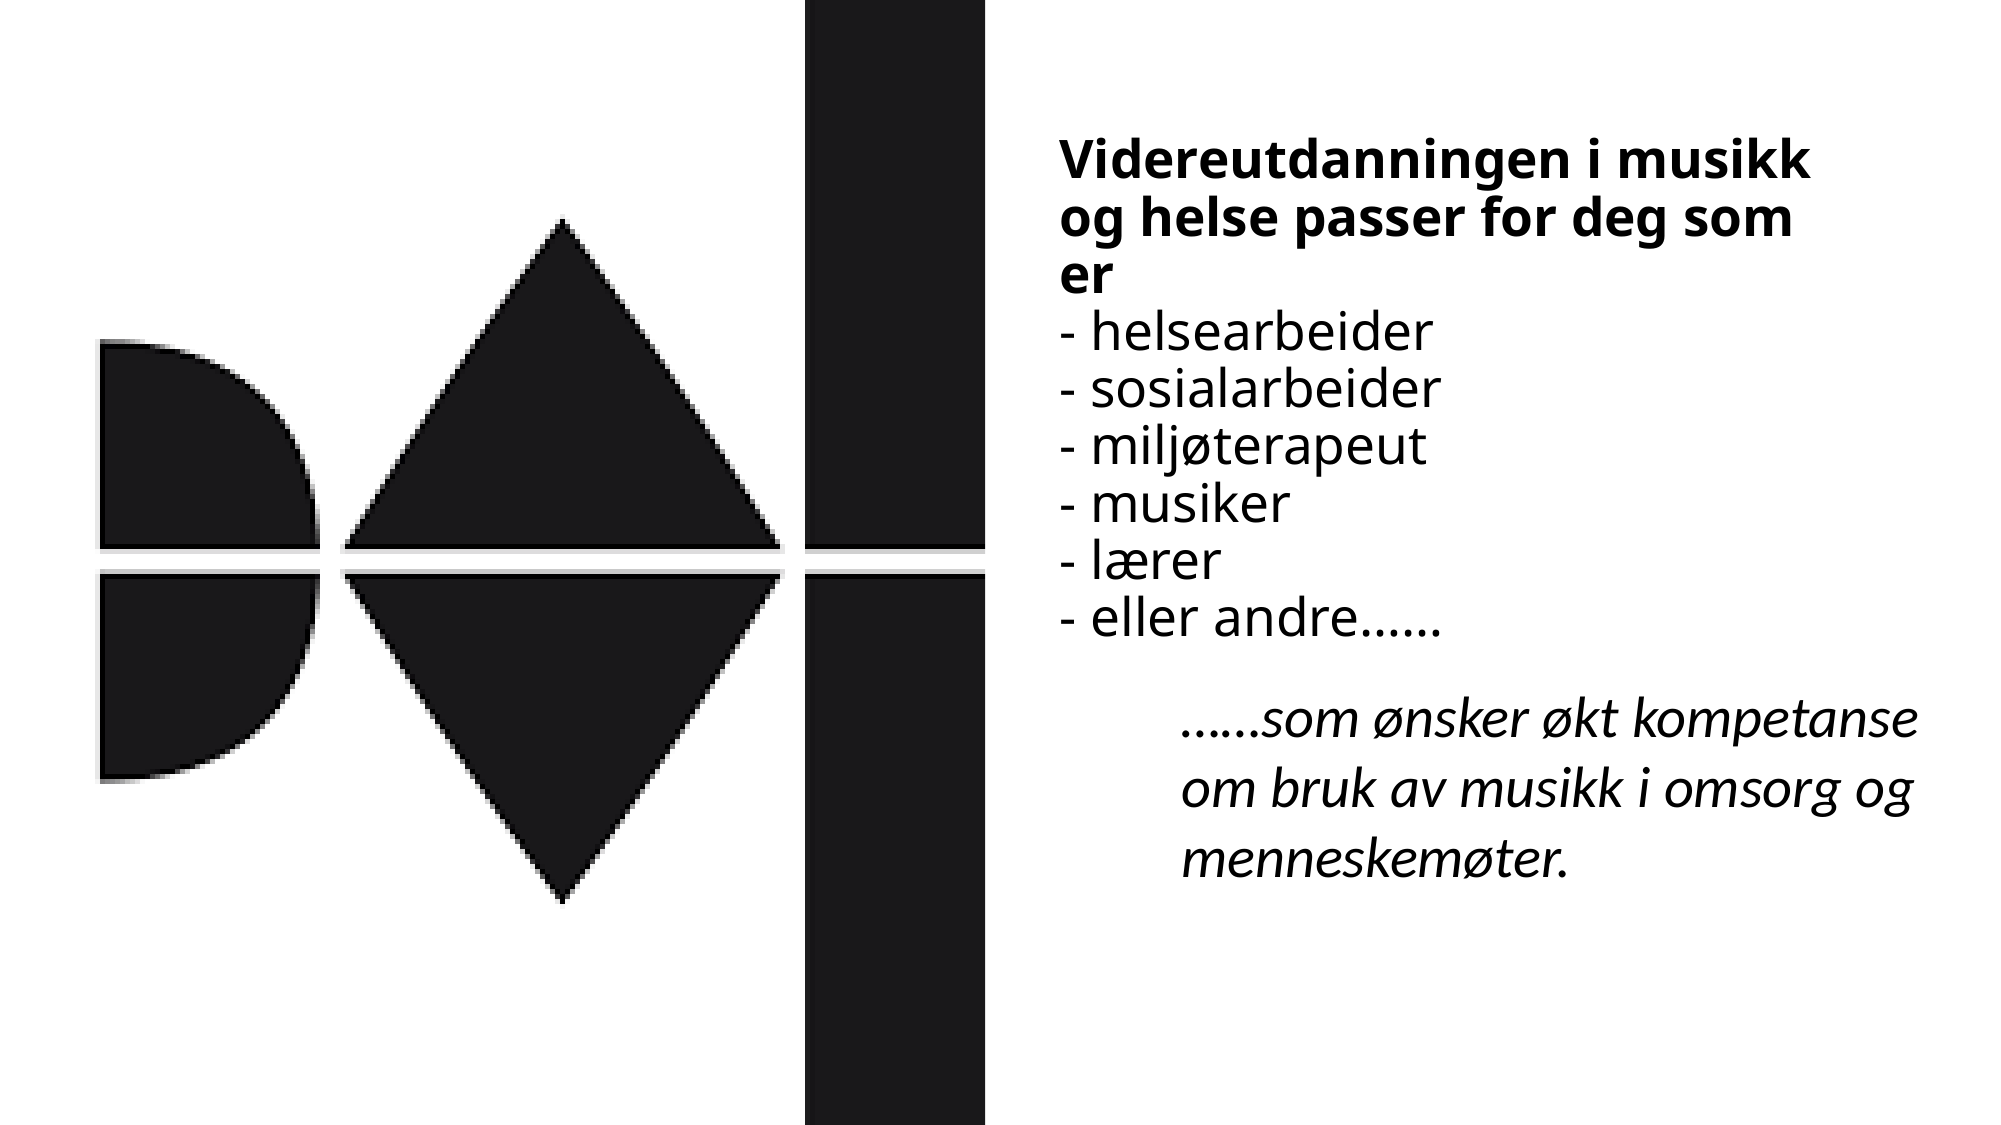

# Videreutdanningen i musikk og helse passer for deg som er - helsearbeider - sosialarbeider - miljøterapeut - musiker - lærer - eller andre……
……som ønsker økt kompetanse om bruk av musikk i omsorg og menneskemøter.